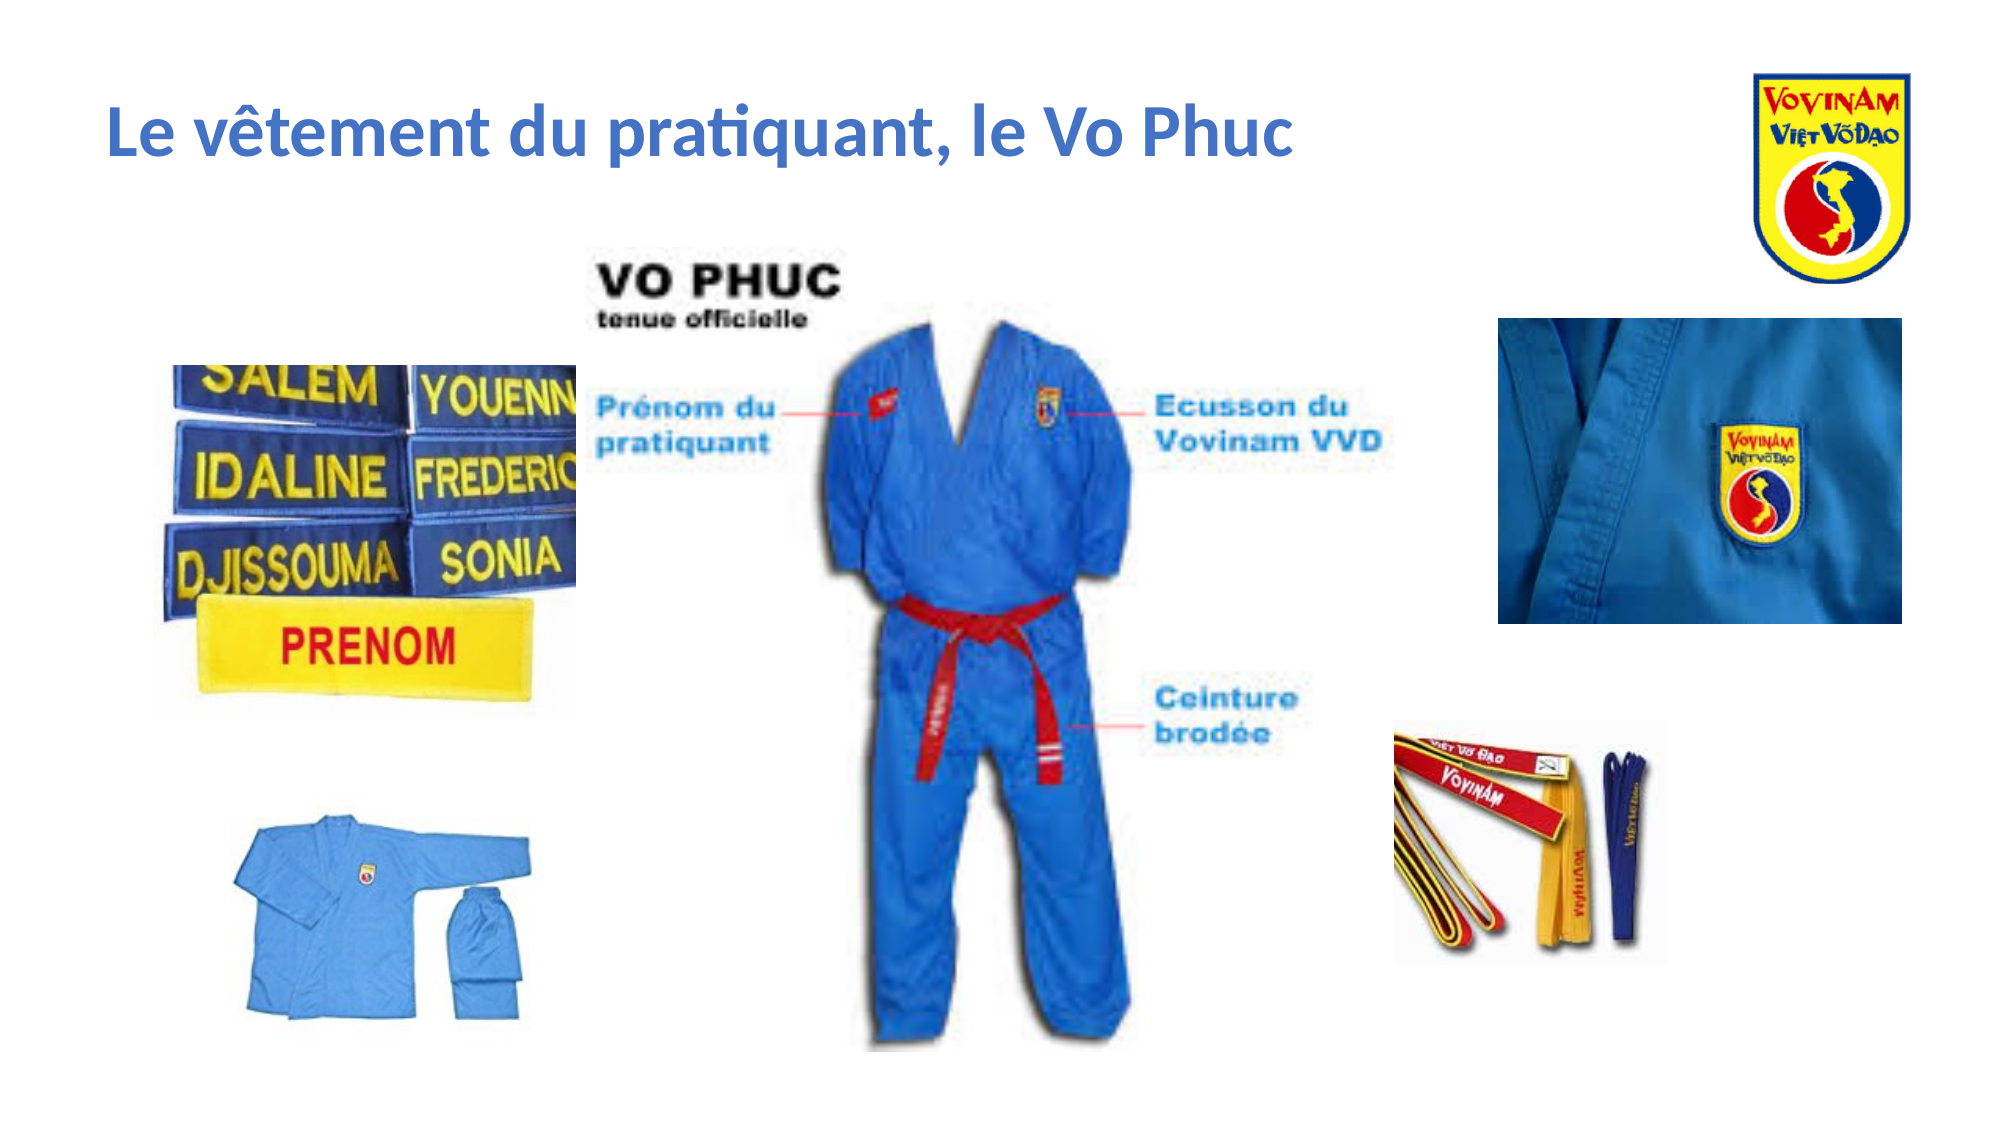

# Le vêtement du pratiquant, le Vo Phuc